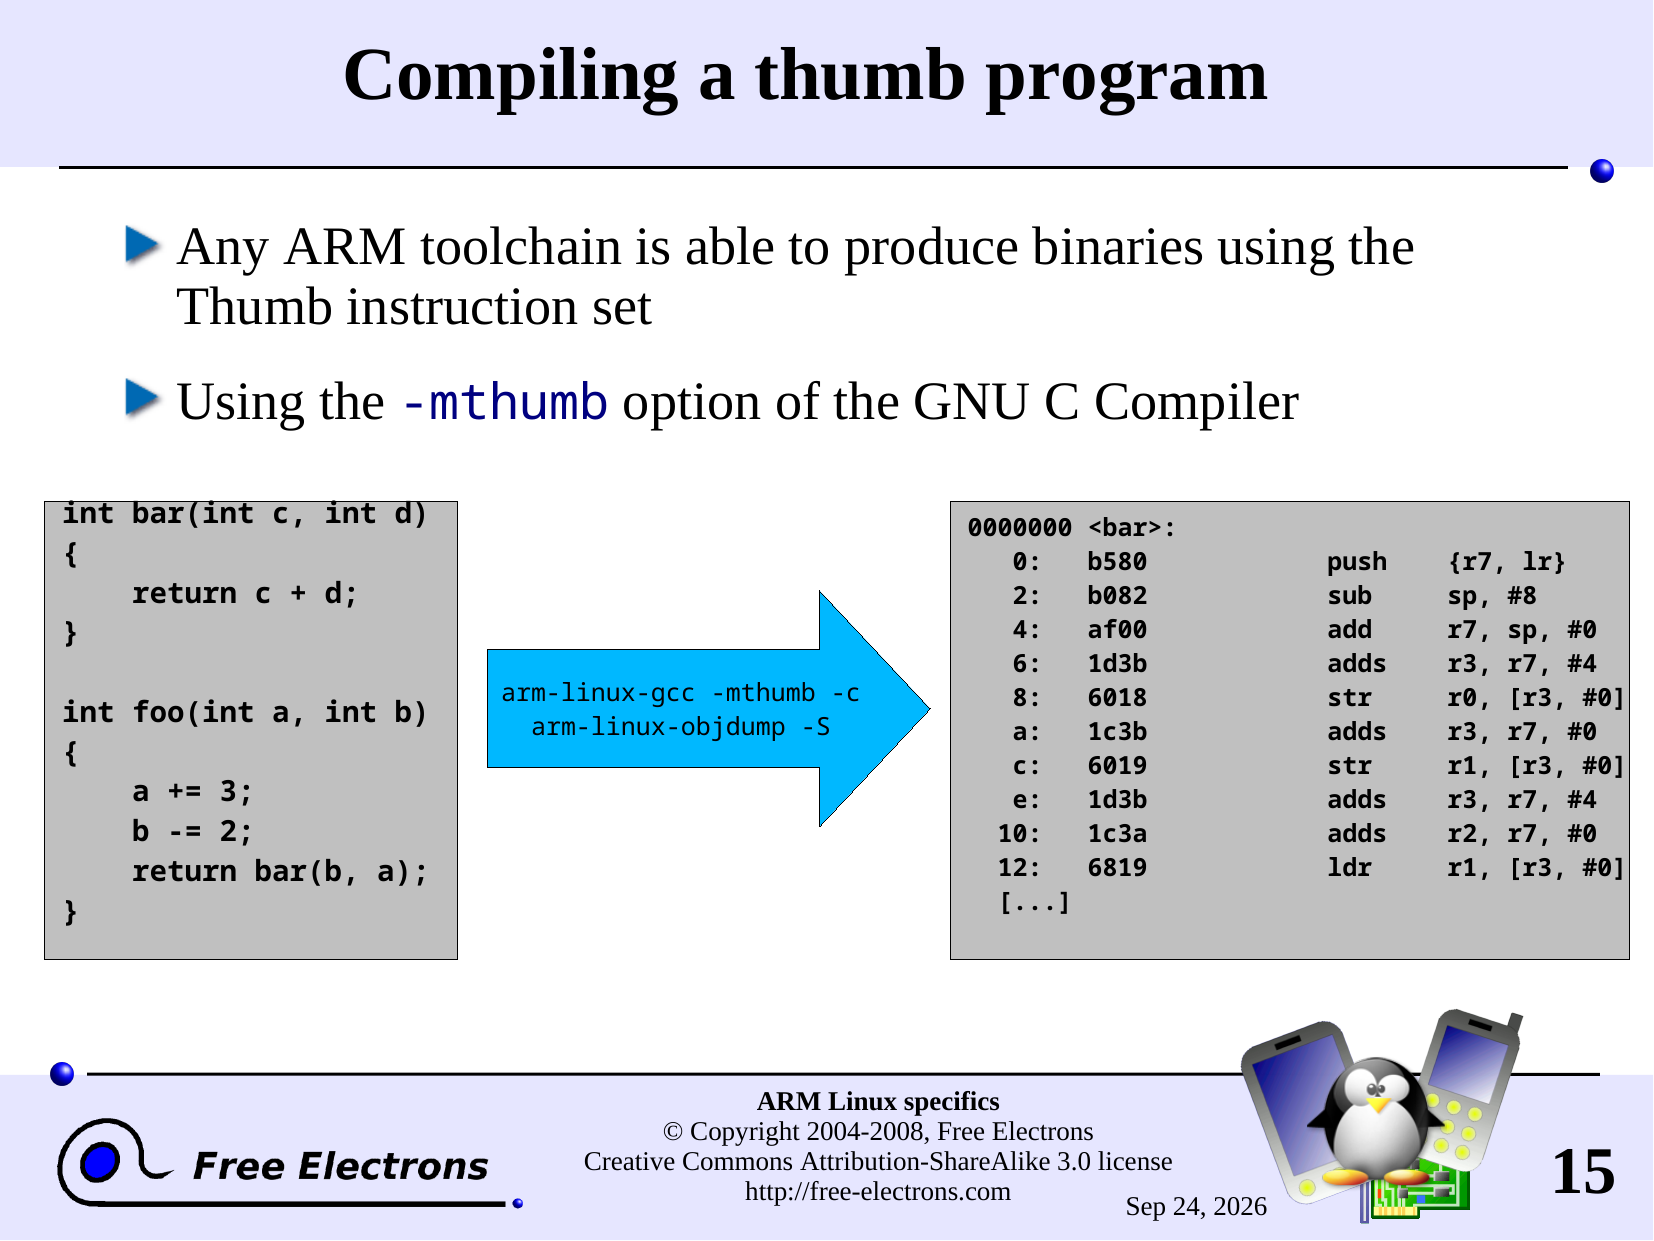

# Compiling a thumb program
Any ARM toolchain is able to produce binaries using the Thumb instruction set
Using the -mthumb option of the GNU C Compiler
int bar(int c, int d)
{
 return c + d;
}
int foo(int a, int b)
{
 a += 3;
 b -= 2;
 return bar(b, a);
}
0000000 <bar>:
 0: b580 push {r7, lr}
 2: b082 sub sp, #8
 4: af00 add r7, sp, #0
 6: 1d3b adds r3, r7, #4
 8: 6018 str r0, [r3, #0]
 a: 1c3b adds r3, r7, #0
 c: 6019 str r1, [r3, #0]
 e: 1d3b adds r3, r7, #4
 10: 1c3a adds r2, r7, #0
 12: 6819 ldr r1, [r3, #0]
 [...]
arm-linux-gcc -mthumb -c
arm-linux-objdump -S